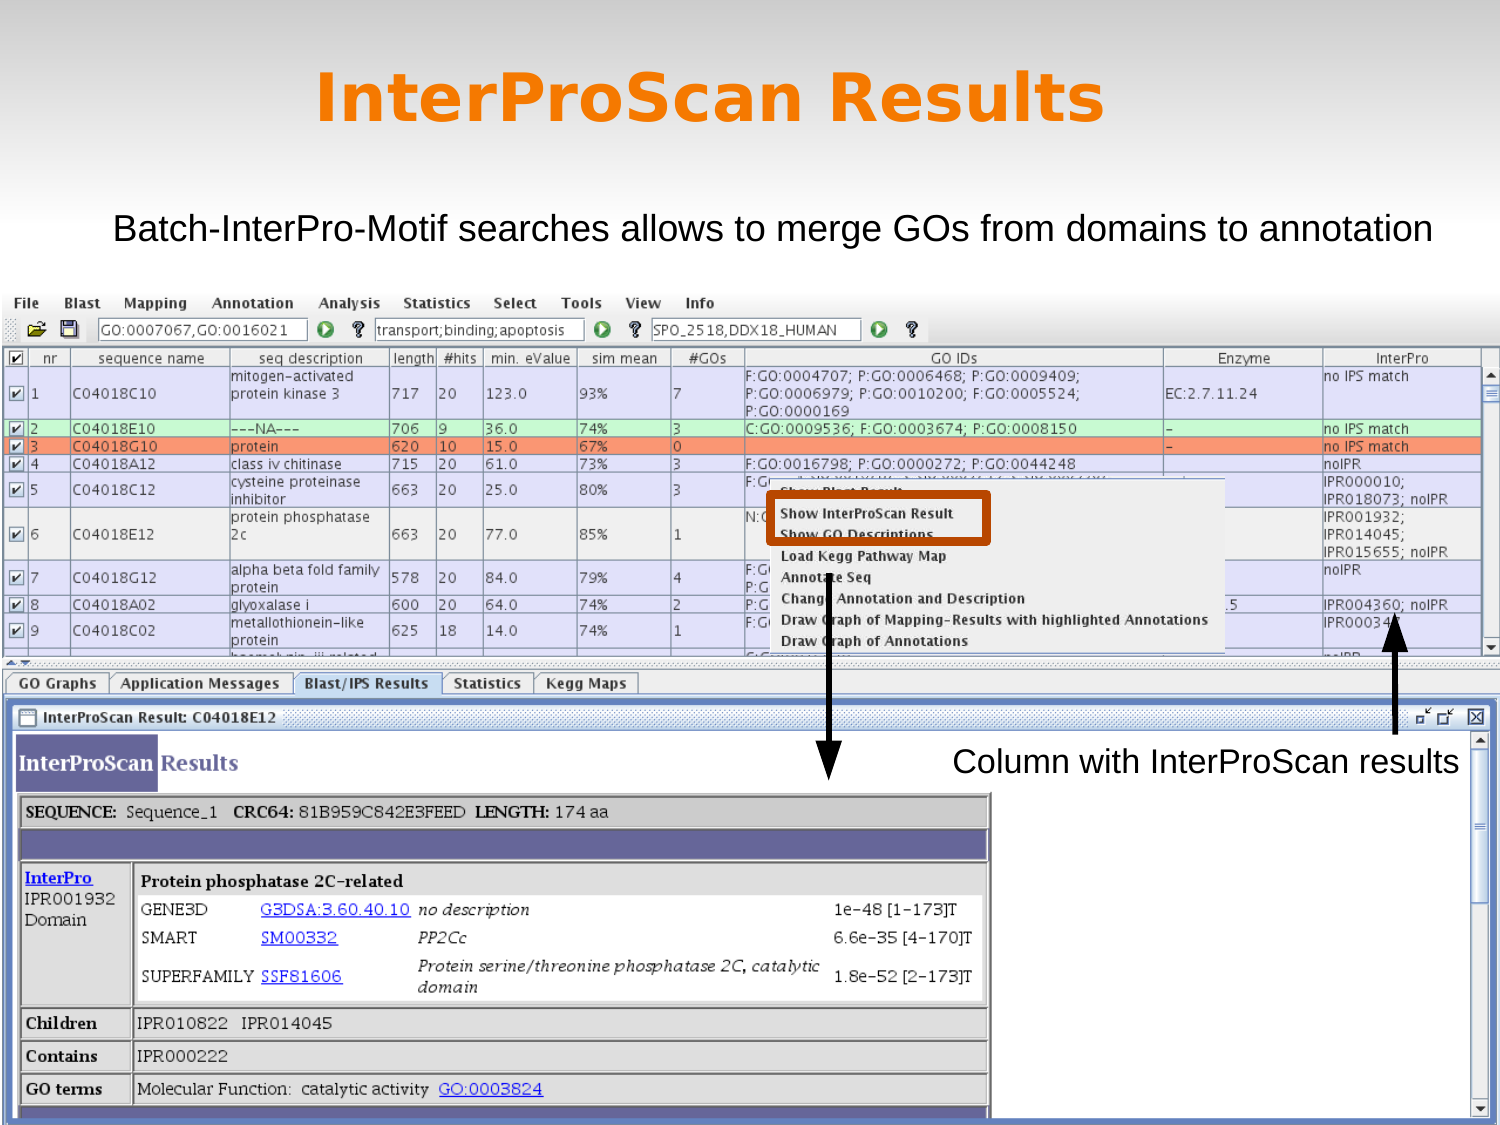

# InterProScan Results
Batch-InterPro-Motif searches allows to merge GOs from domains to annotation
Column with InterProScan results